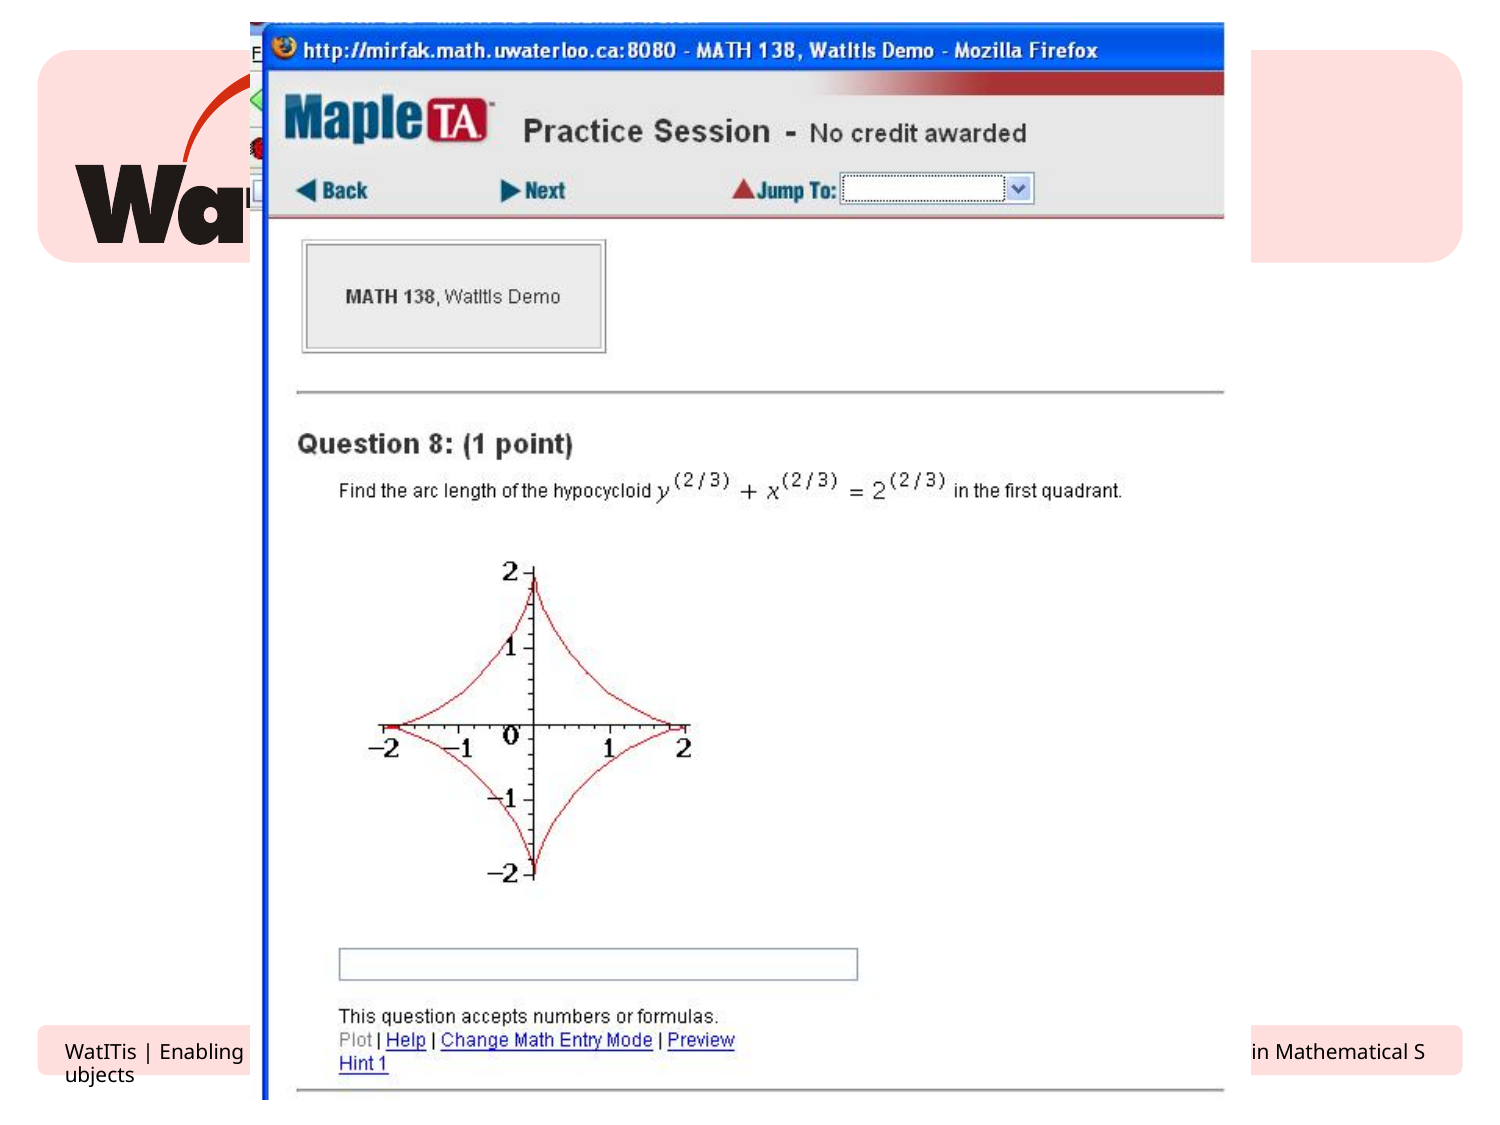

#
WatITis | Enabling The 6th Decade Plan Through Effective I.T. Collaboration | December 6, 2006 | A Look at Quiz Systems in Mathematical Subjects